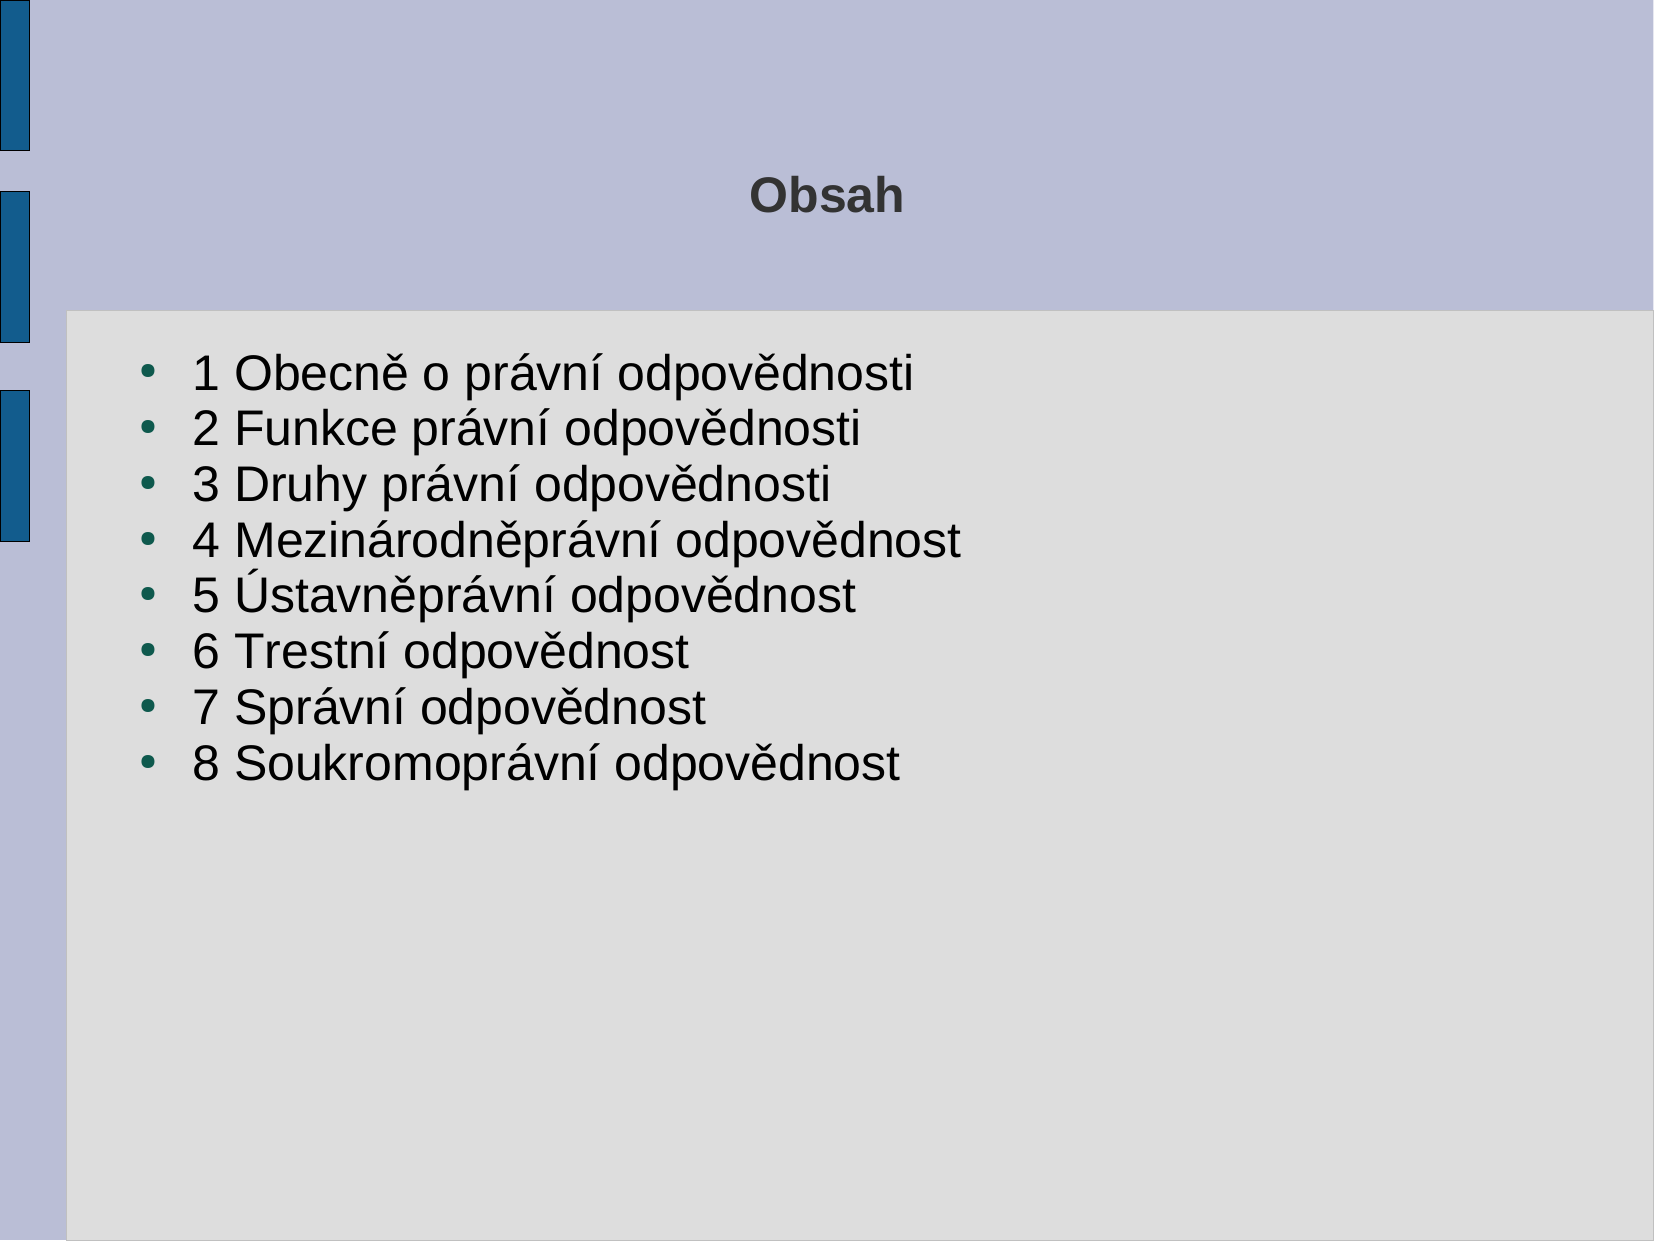

# Obsah
1 Obecně o právní odpovědnosti
2 Funkce právní odpovědnosti
3 Druhy právní odpovědnosti
4 Mezinárodněprávní odpovědnost
5 Ústavněprávní odpovědnost
6 Trestní odpovědnost
7 Správní odpovědnost
8 Soukromoprávní odpovědnost